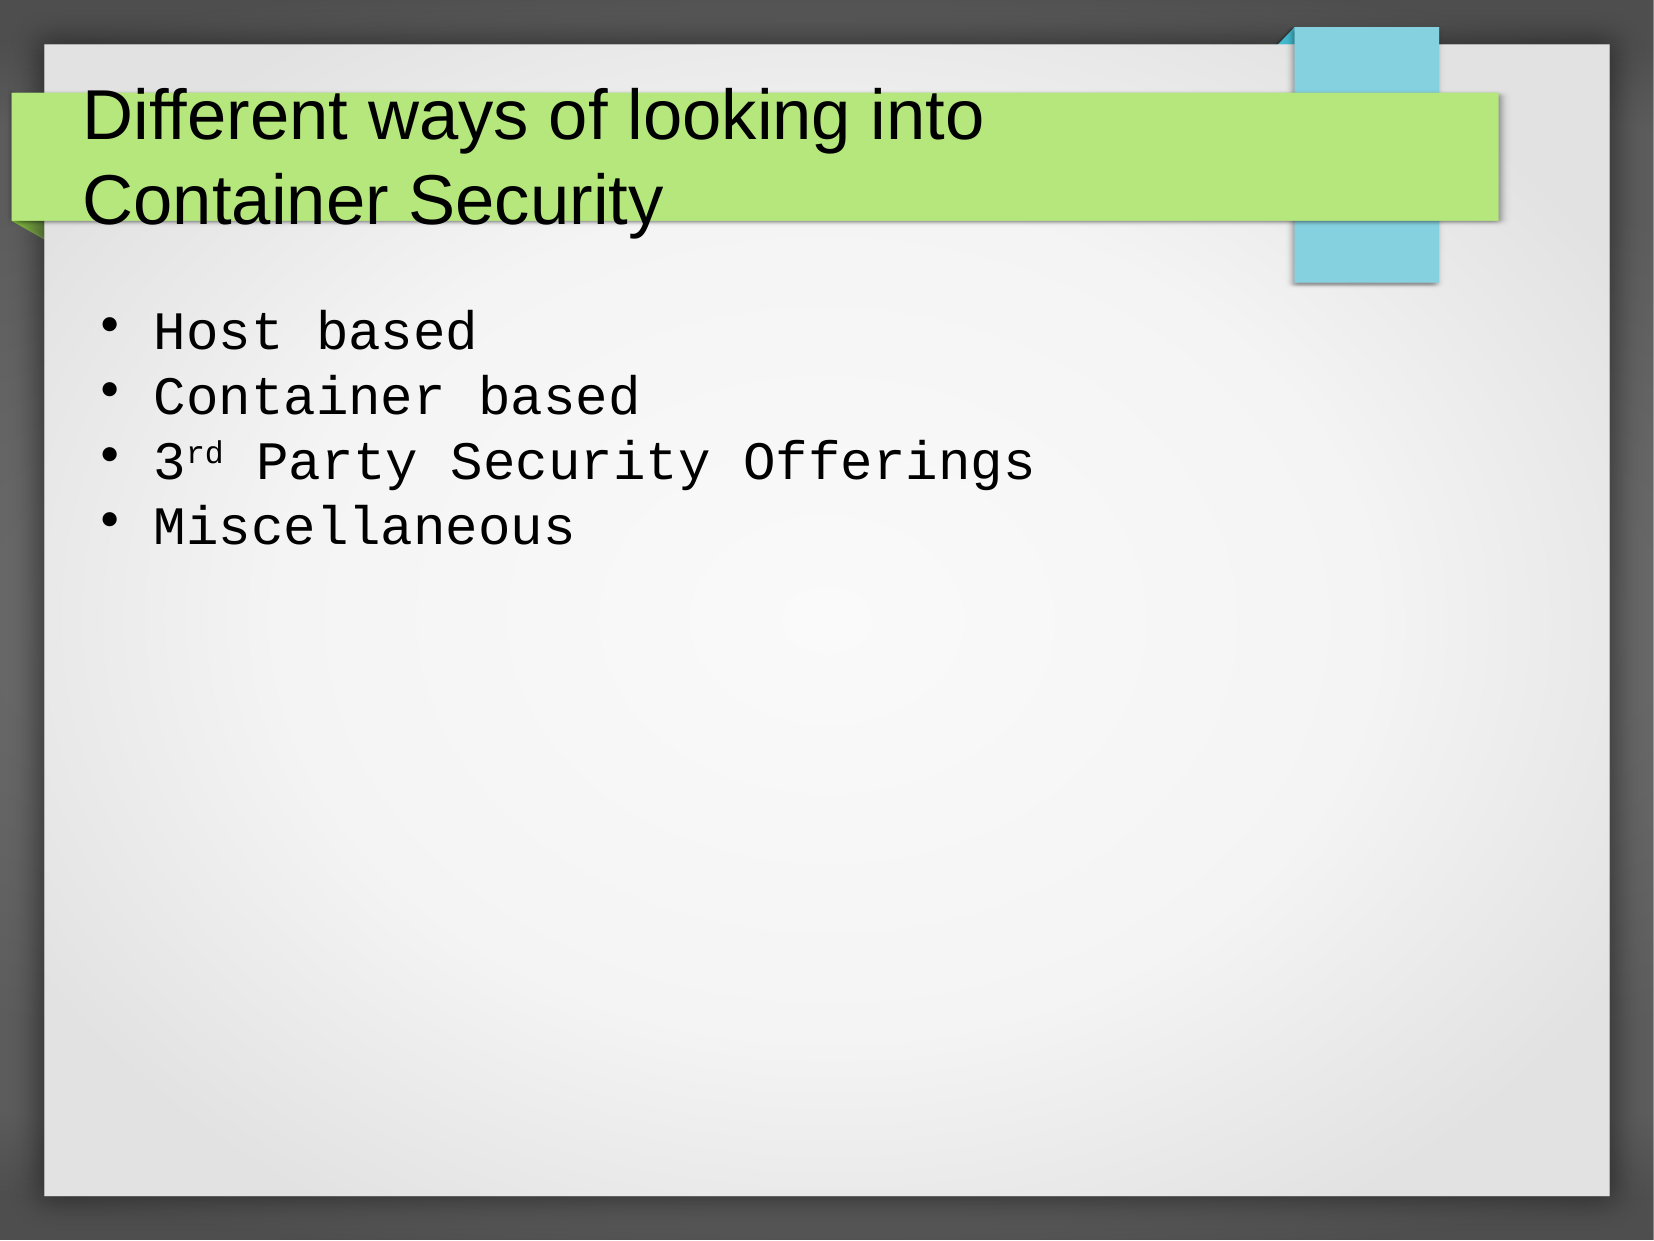

Different ways of looking into Container Security
Host based
Container based
3rd Party Security Offerings
Miscellaneous